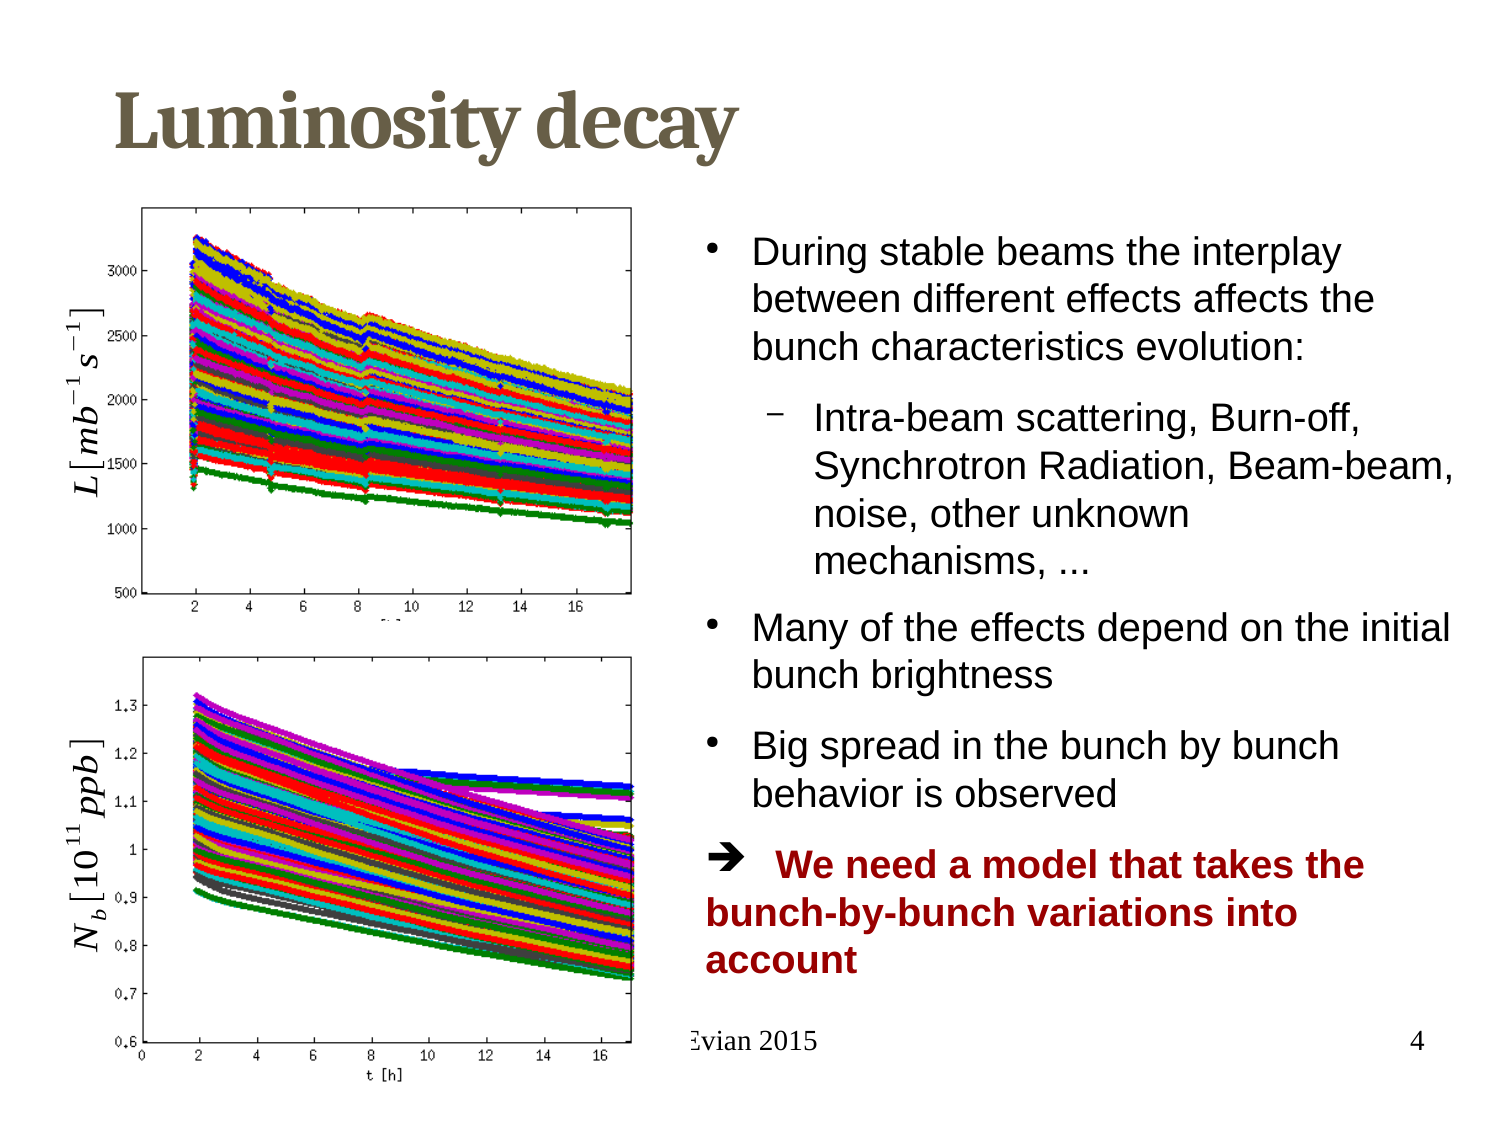

# Luminosity decay
During stable beams the interplay between different effects affects the bunch characteristics evolution:
Intra-beam scattering, Burn-off, Synchrotron Radiation, Beam-beam, noise, other unknown mechanisms, ...
Many of the effects depend on the initial bunch brightness
Big spread in the bunch by bunch behavior is observed
 We need a model that takes the bunch-by-bunch variations into account
Evian 2015
4